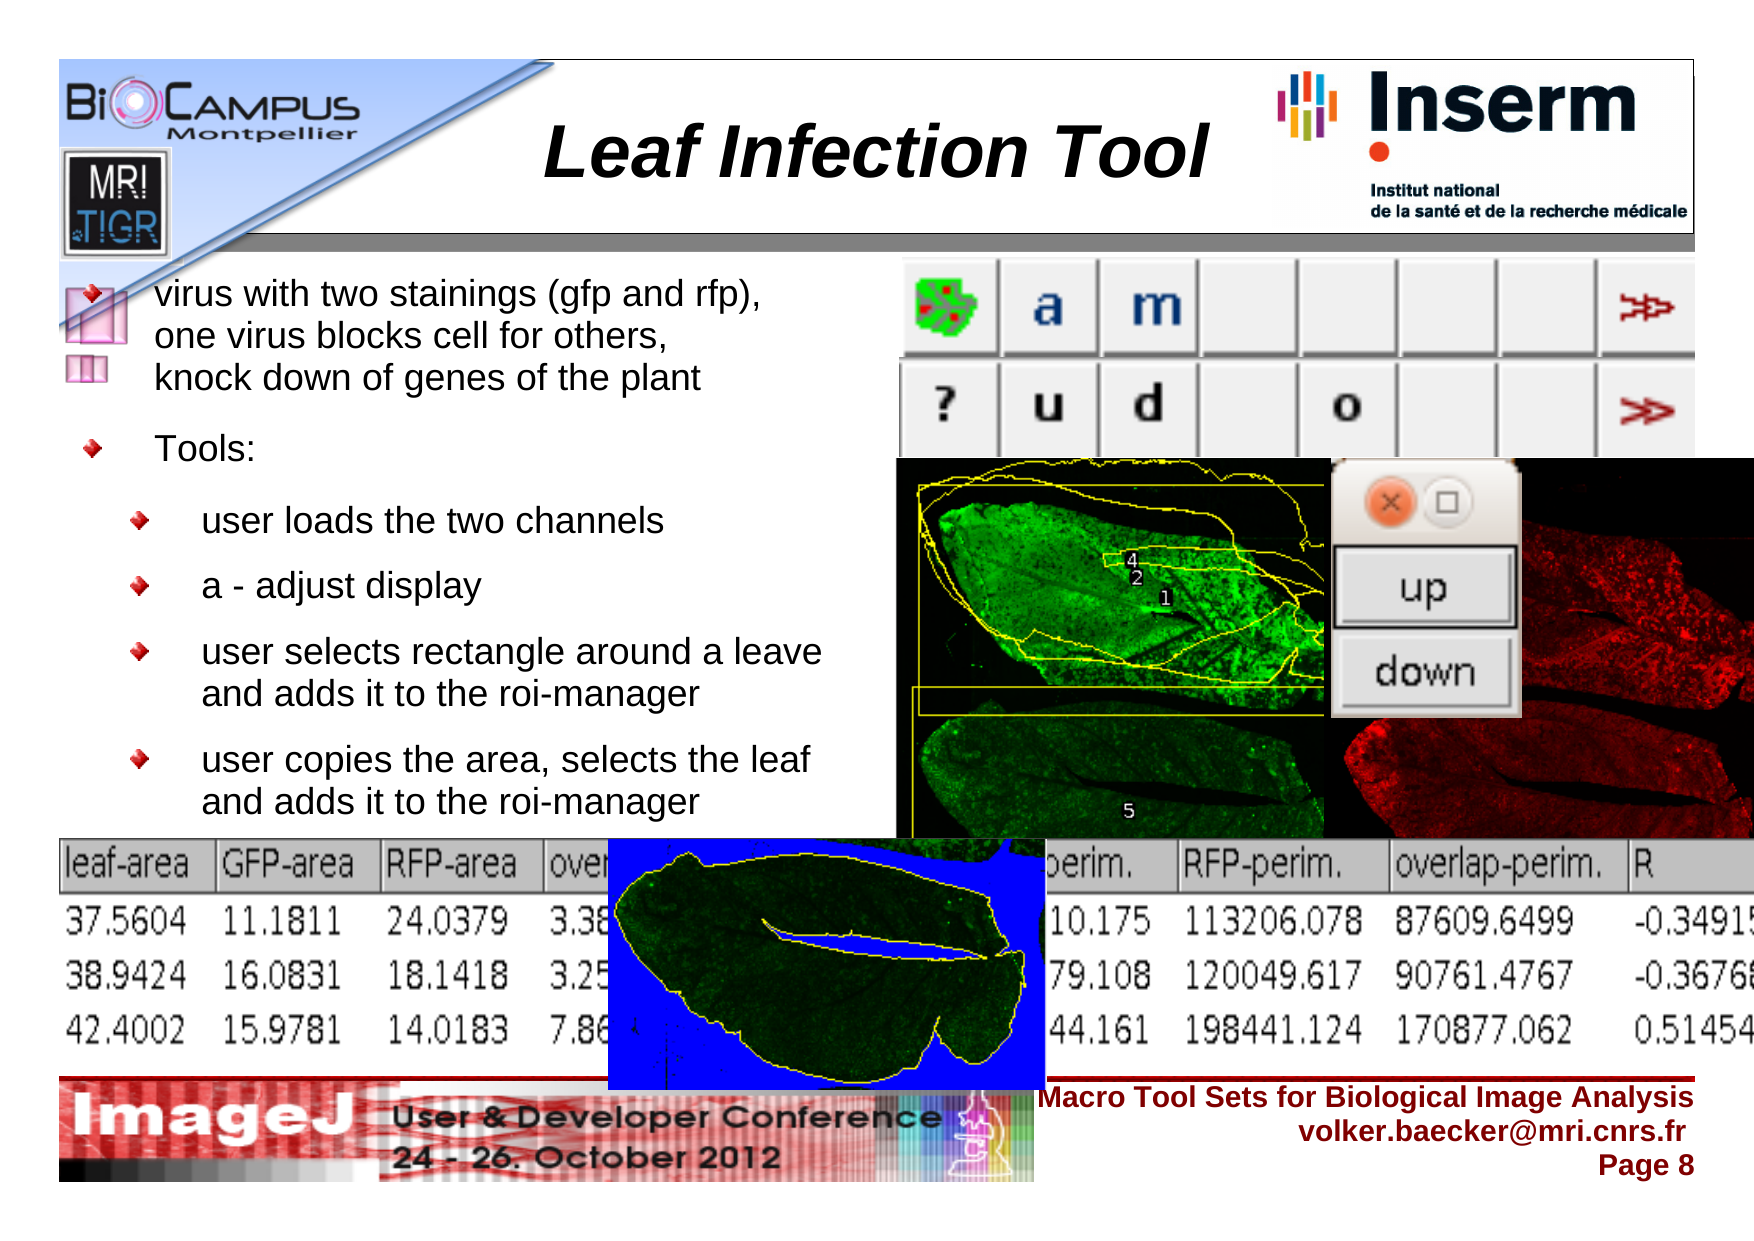

# Leaf Infection Tool
virus with two stainings (gfp and rfp),
one virus blocks cell for others,
knock down of genes of the plant
Tools:
user loads the two channels
a - adjust display
user selects rectangle around a leave and adds it to the roi-manager
user copies the area, selects the leaf and adds it to the roi-manager